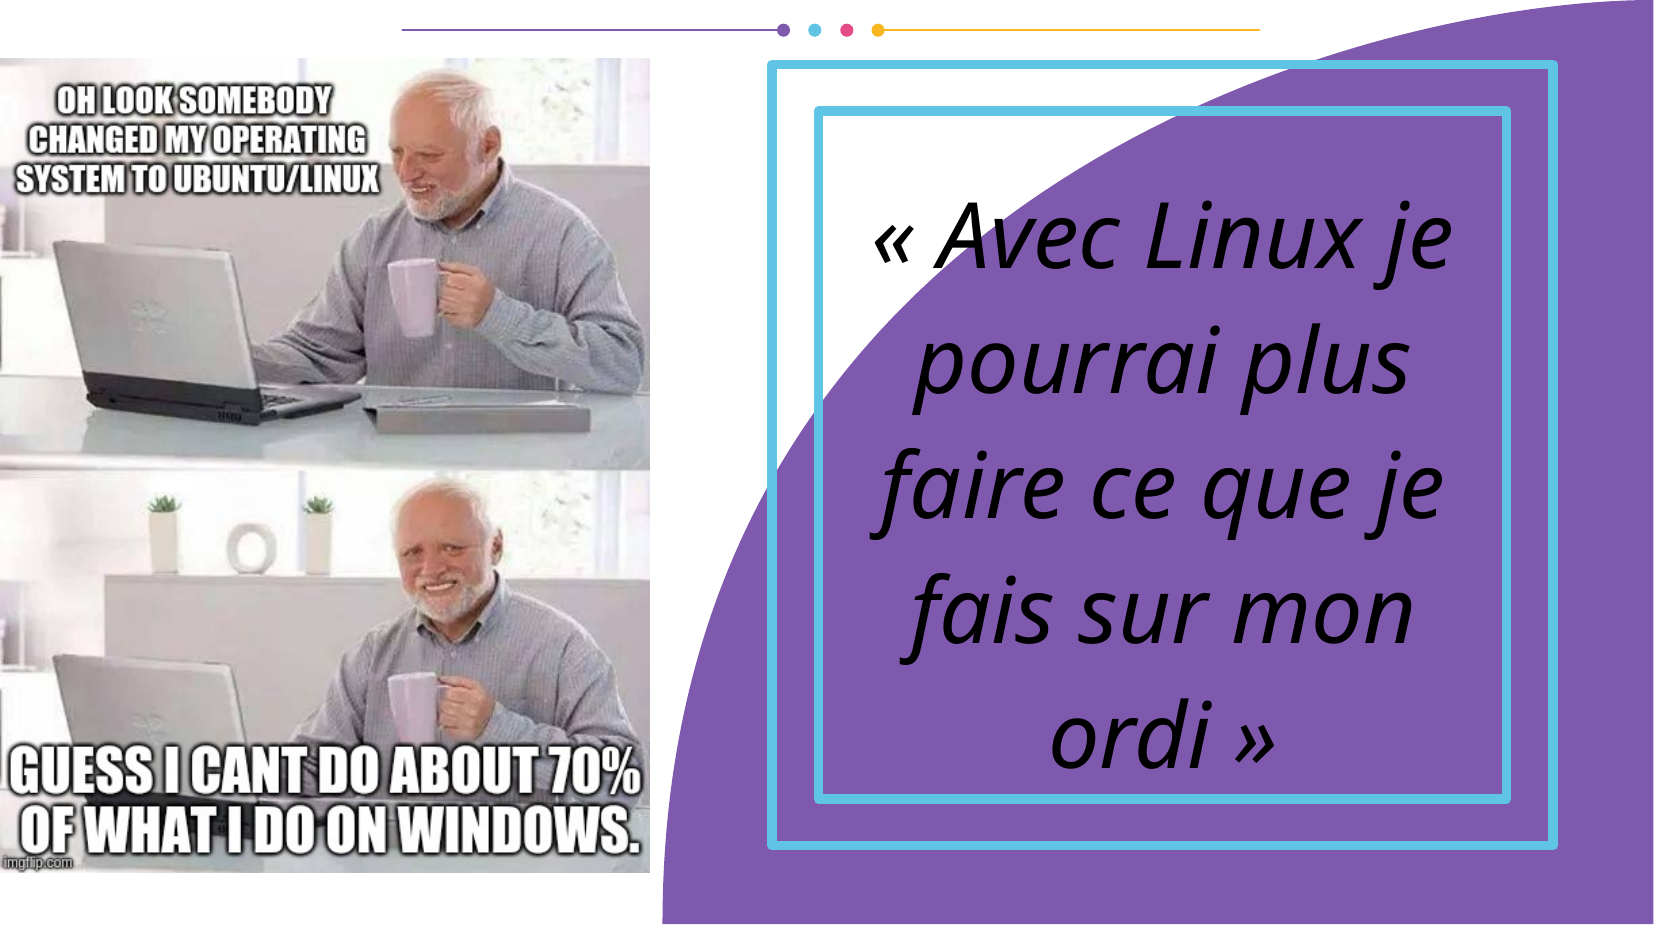

# « Avec Linux je pourrai plus faire ce que je fais sur mon ordi »